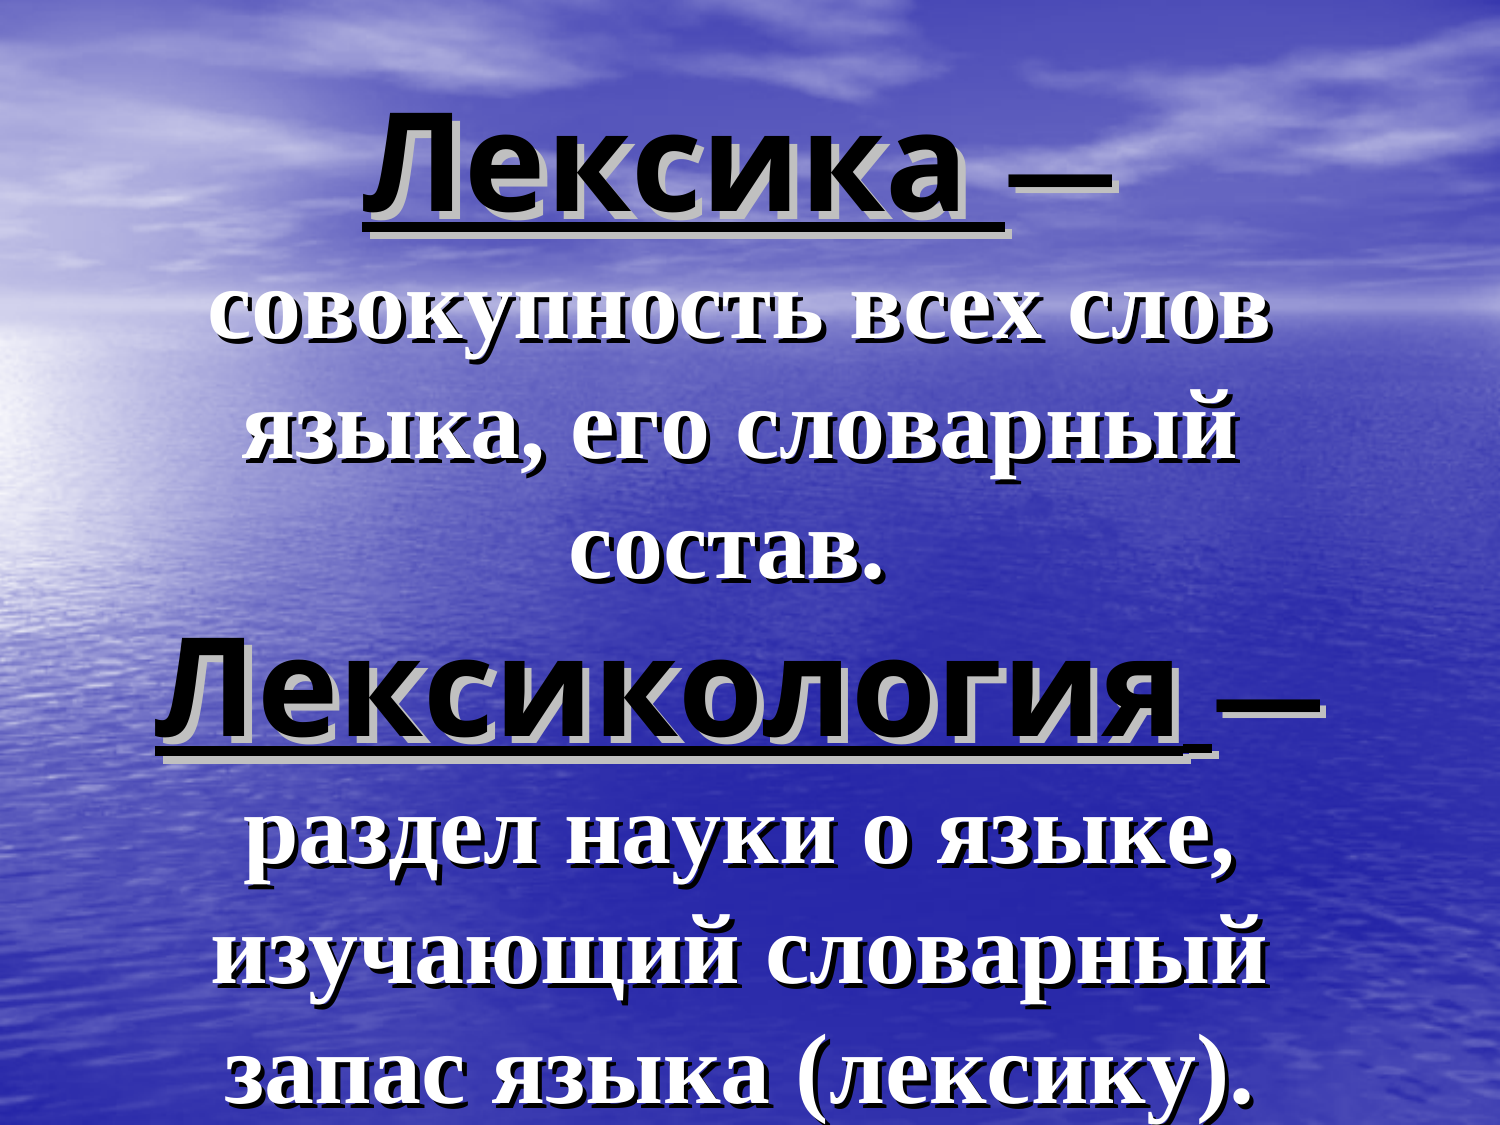

# Лексика — совокупность всех слов языка, его словарный состав. Лексикология — раздел науки о языке, изучающий словарный запас языка (лексику).